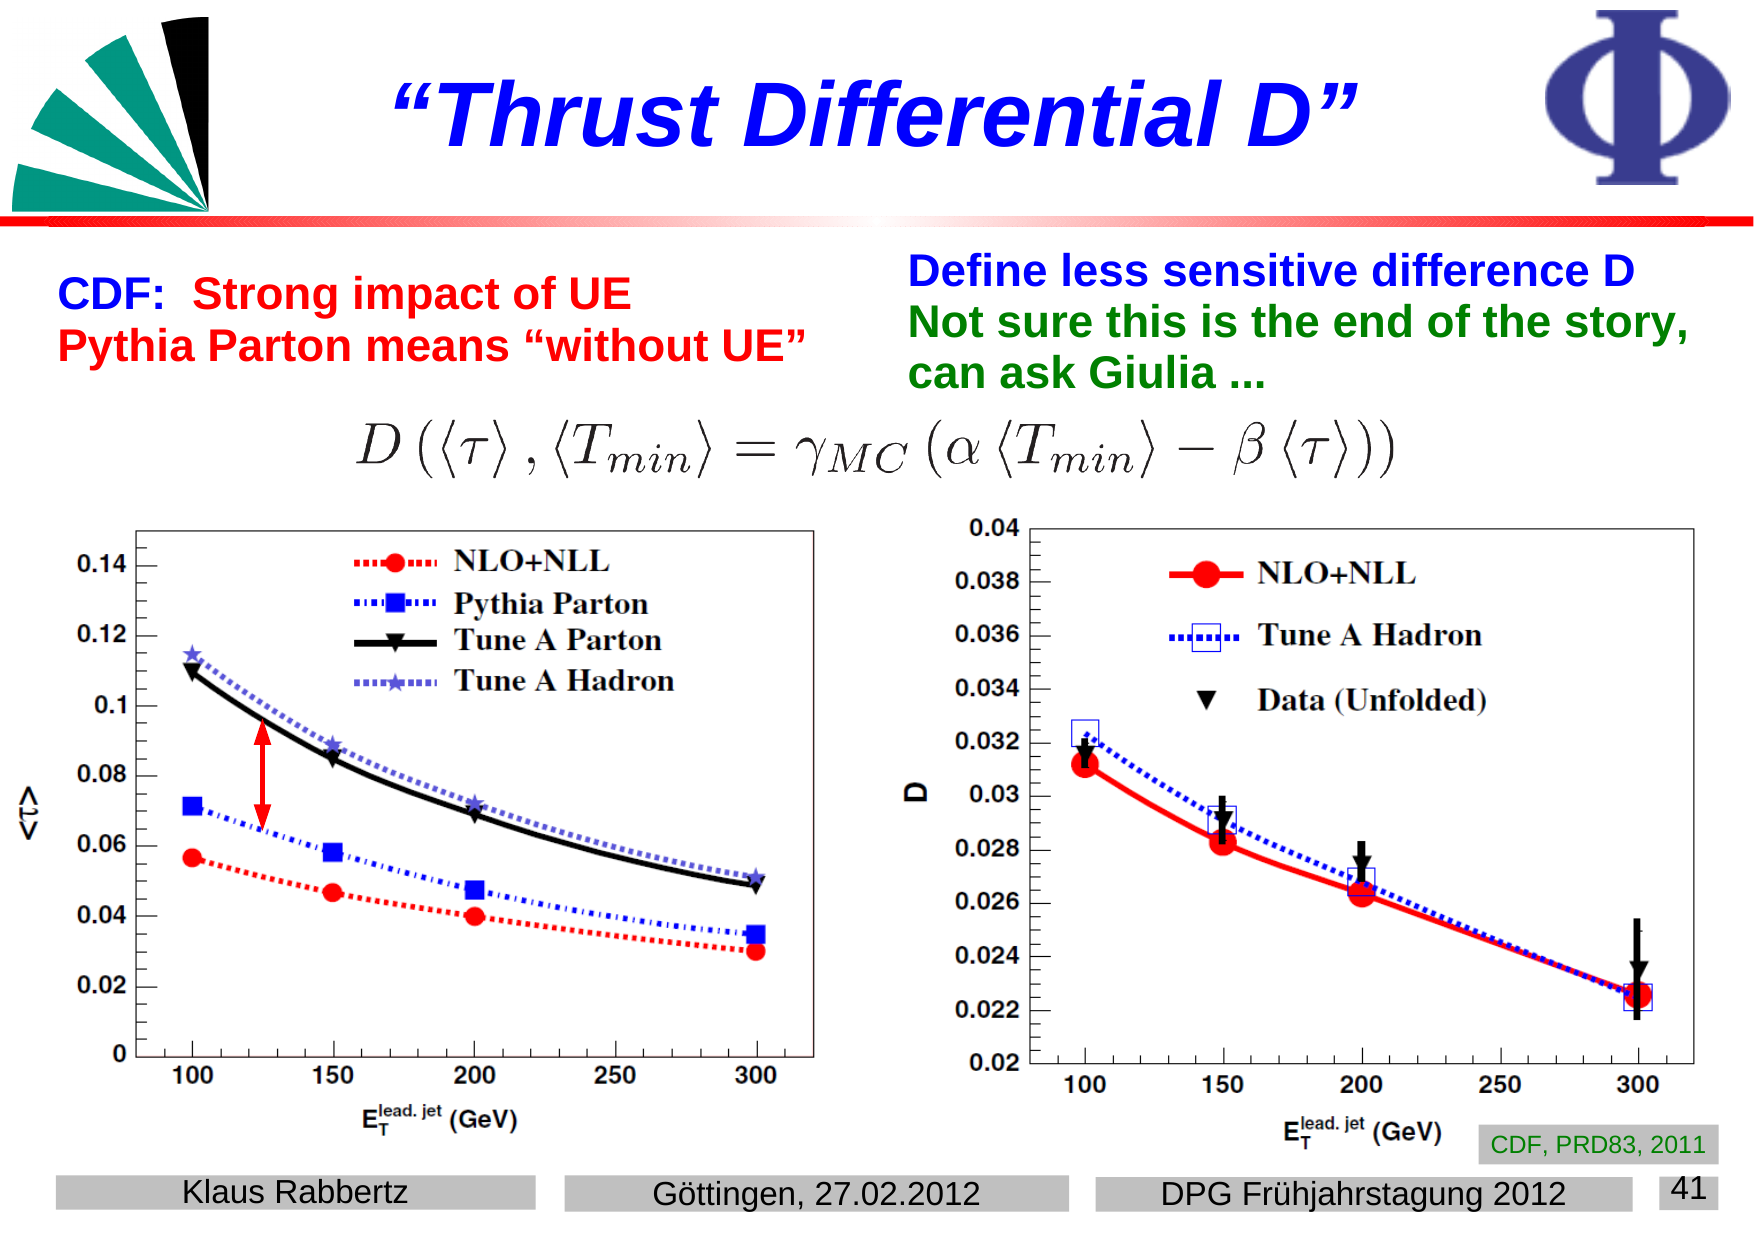

# “Thrust Differential D”
Define less sensitive difference D
Not sure this is the end of the story,
can ask Giulia ...
CDF: Strong impact of UE
Pythia Parton means “without UE”
CDF, PRD83, 2011